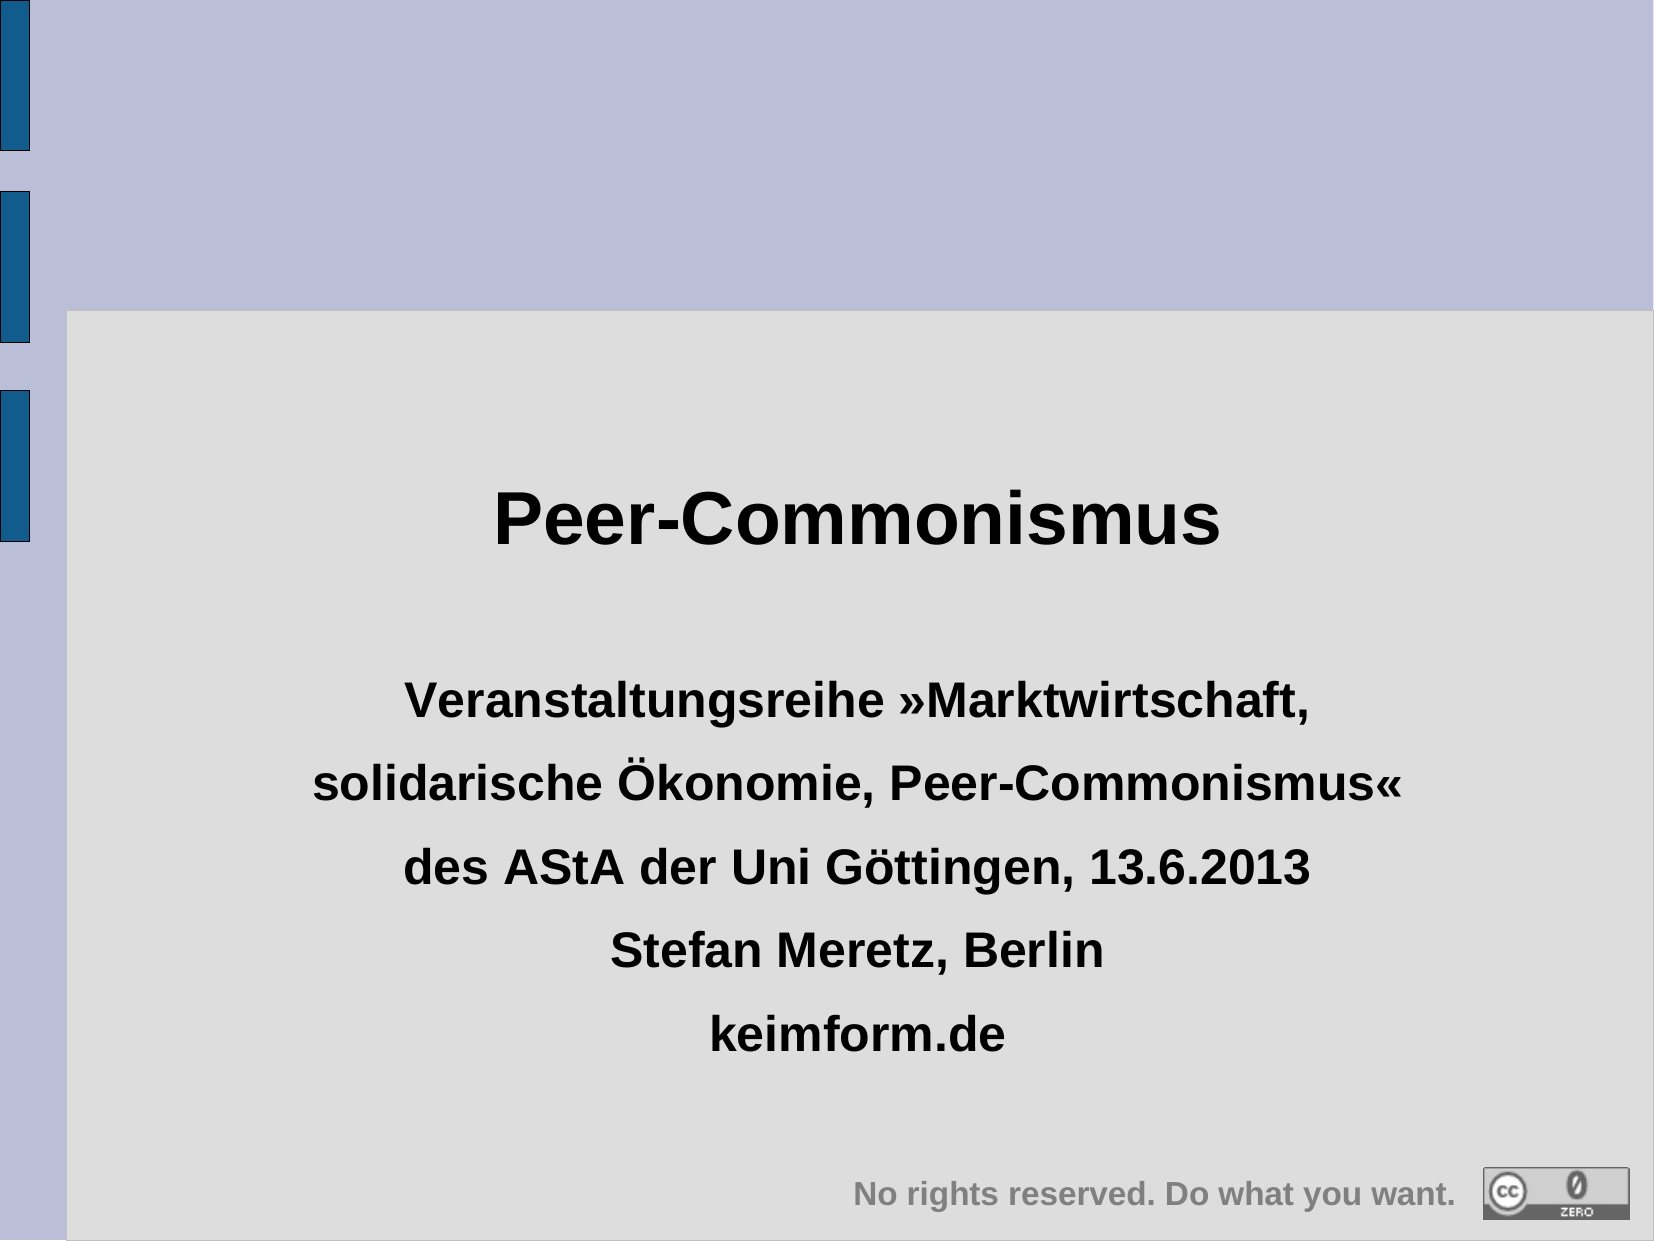

# Peer-Commonismus
Veranstaltungsreihe »Marktwirtschaft,
solidarische Ökonomie, Peer-Commonismus«
des AStA der Uni Göttingen, 13.6.2013
Stefan Meretz, Berlin
keimform.de
No rights reserved. Do what you want.